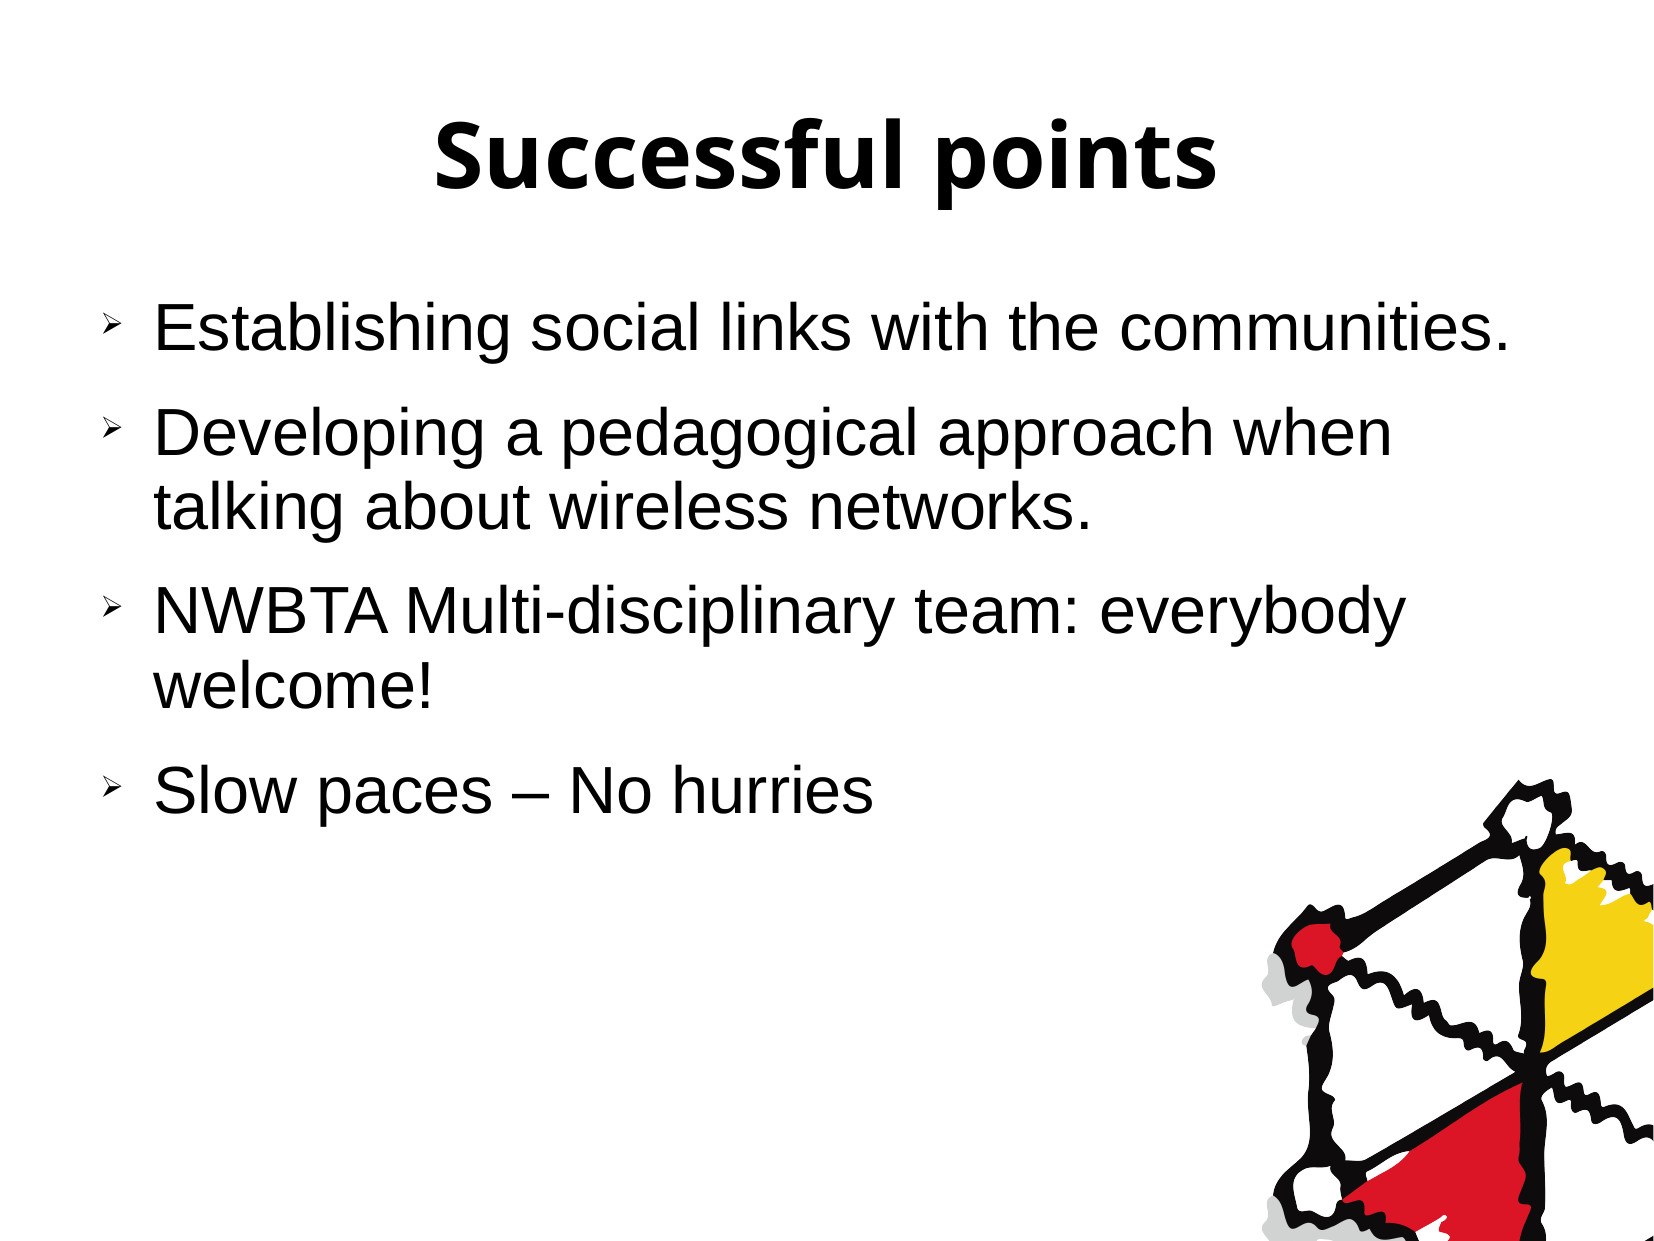

# Successful points
Establishing social links with the communities.
Developing a pedagogical approach when talking about wireless networks.
NWBTA Multi-disciplinary team: everybody welcome!
Slow paces – No hurries